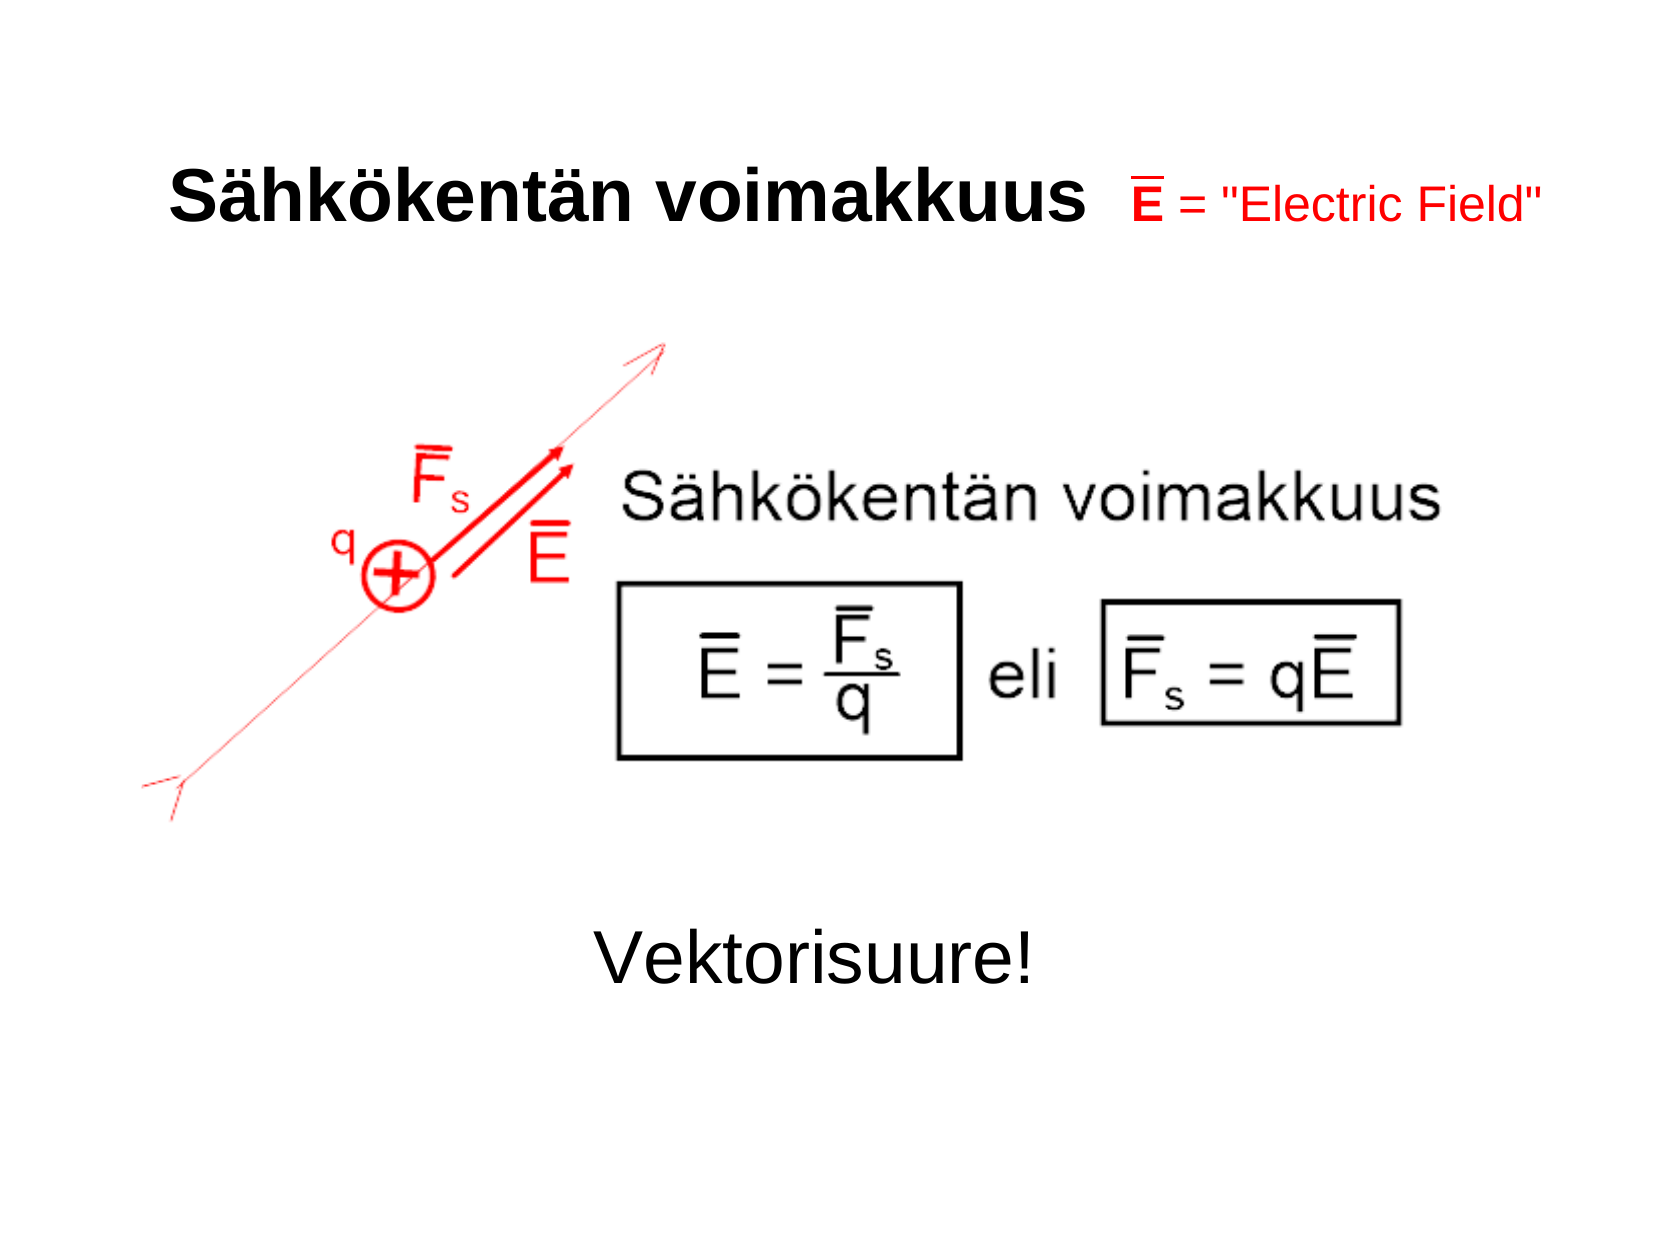

Sähkökentän voimakkuus E = "Electric Field"
Vektorisuure!